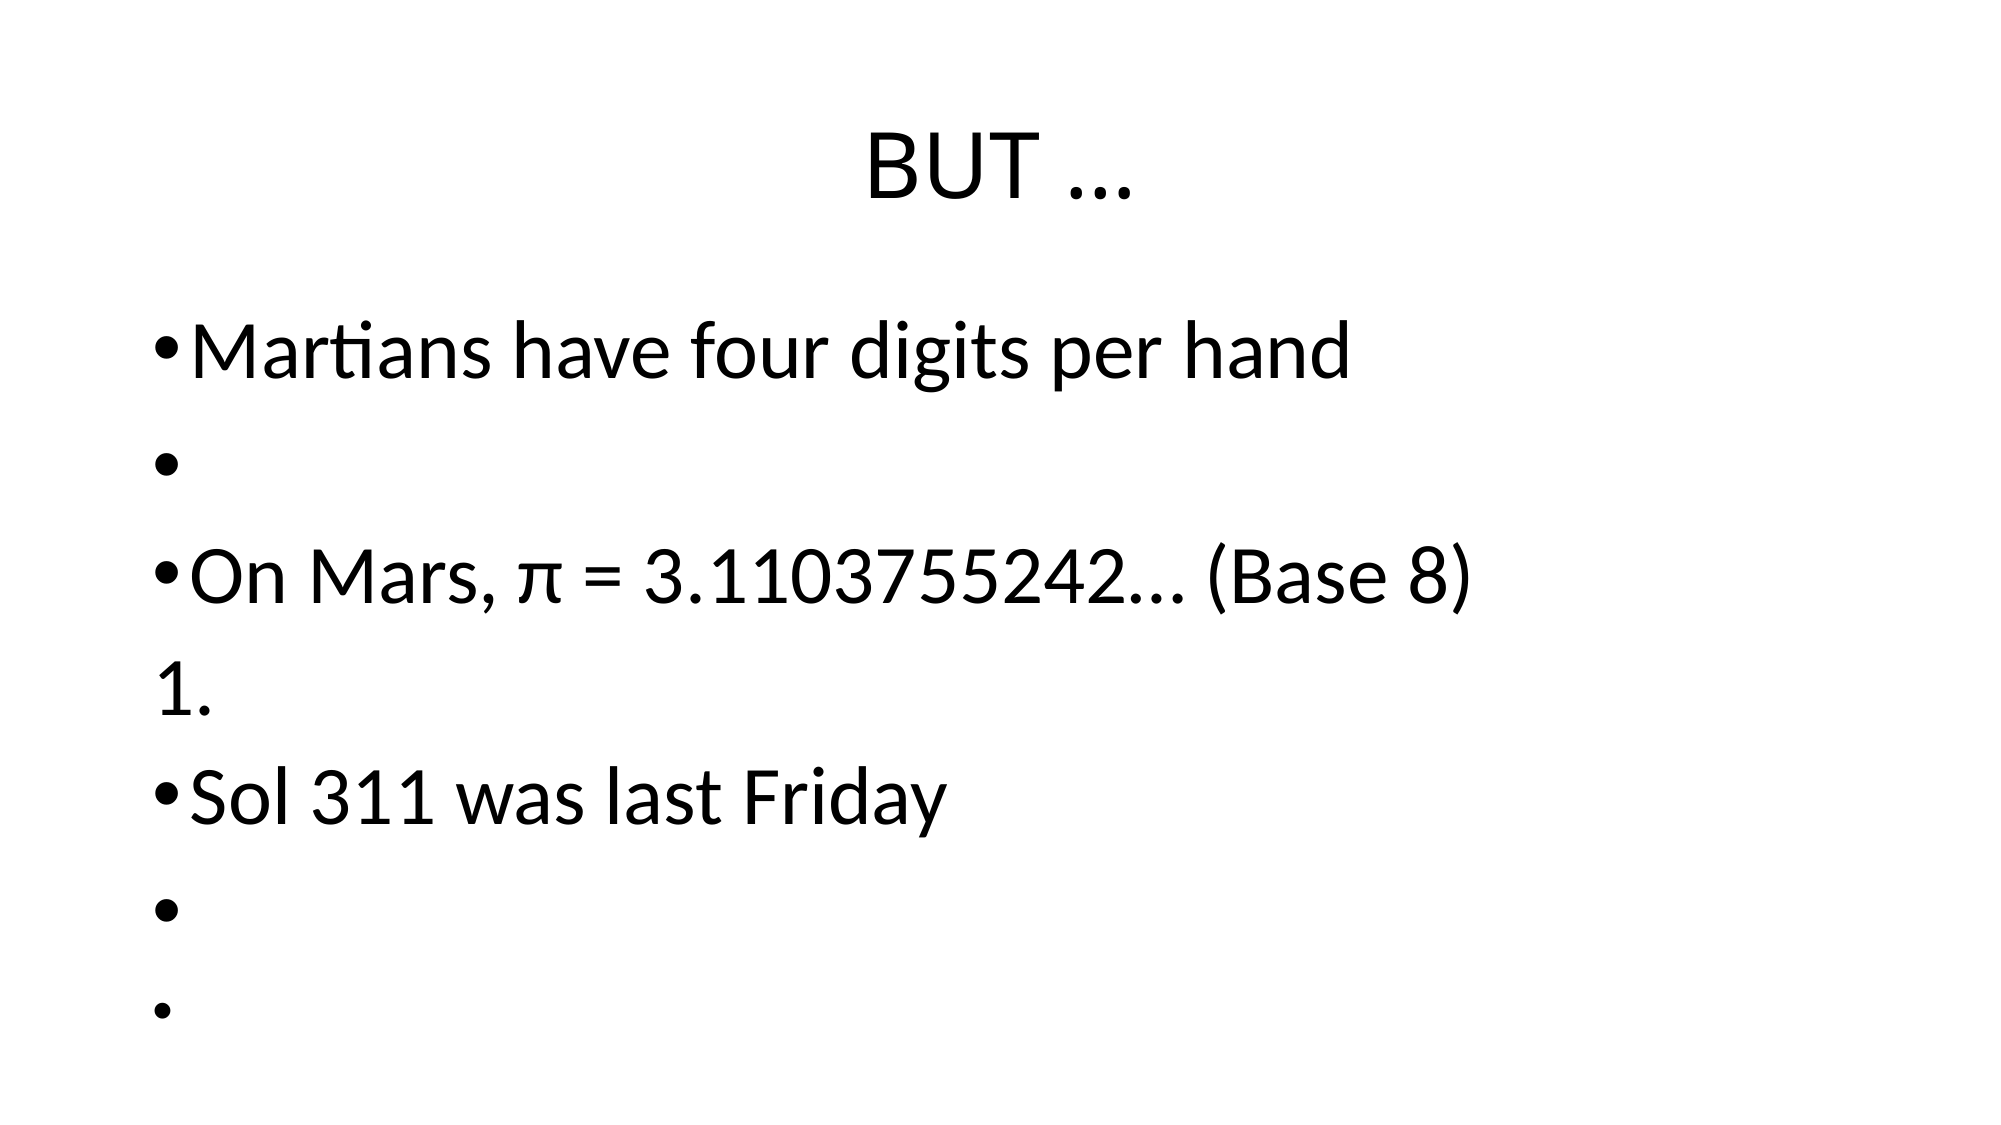

# BUT …
Martians have four digits per hand
On Mars, π = 3.1103755242… (Base 8)
Sol 311 was last Friday